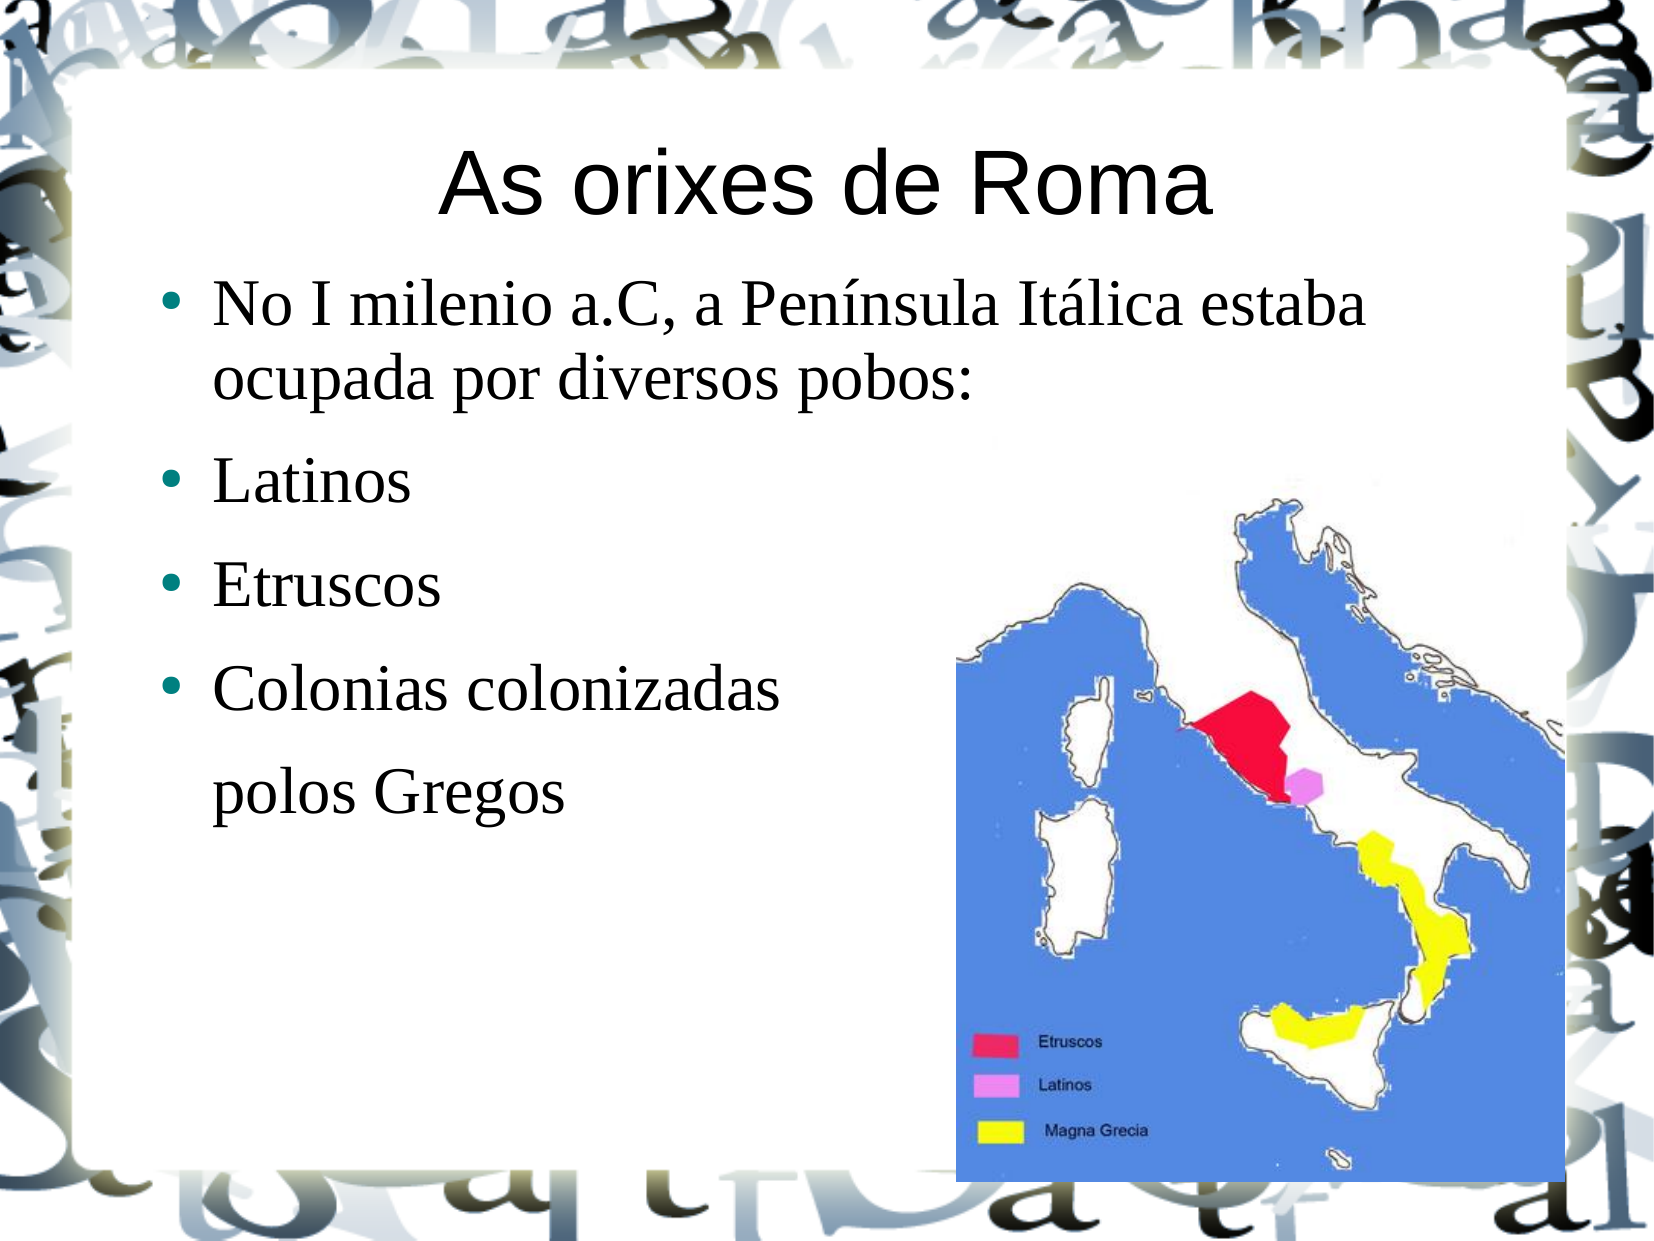

# As orixes de Roma
No I milenio a.C, a Península Itálica estaba ocupada por diversos pobos:
Latinos
Etruscos
Colonias colonizadas
polos Gregos